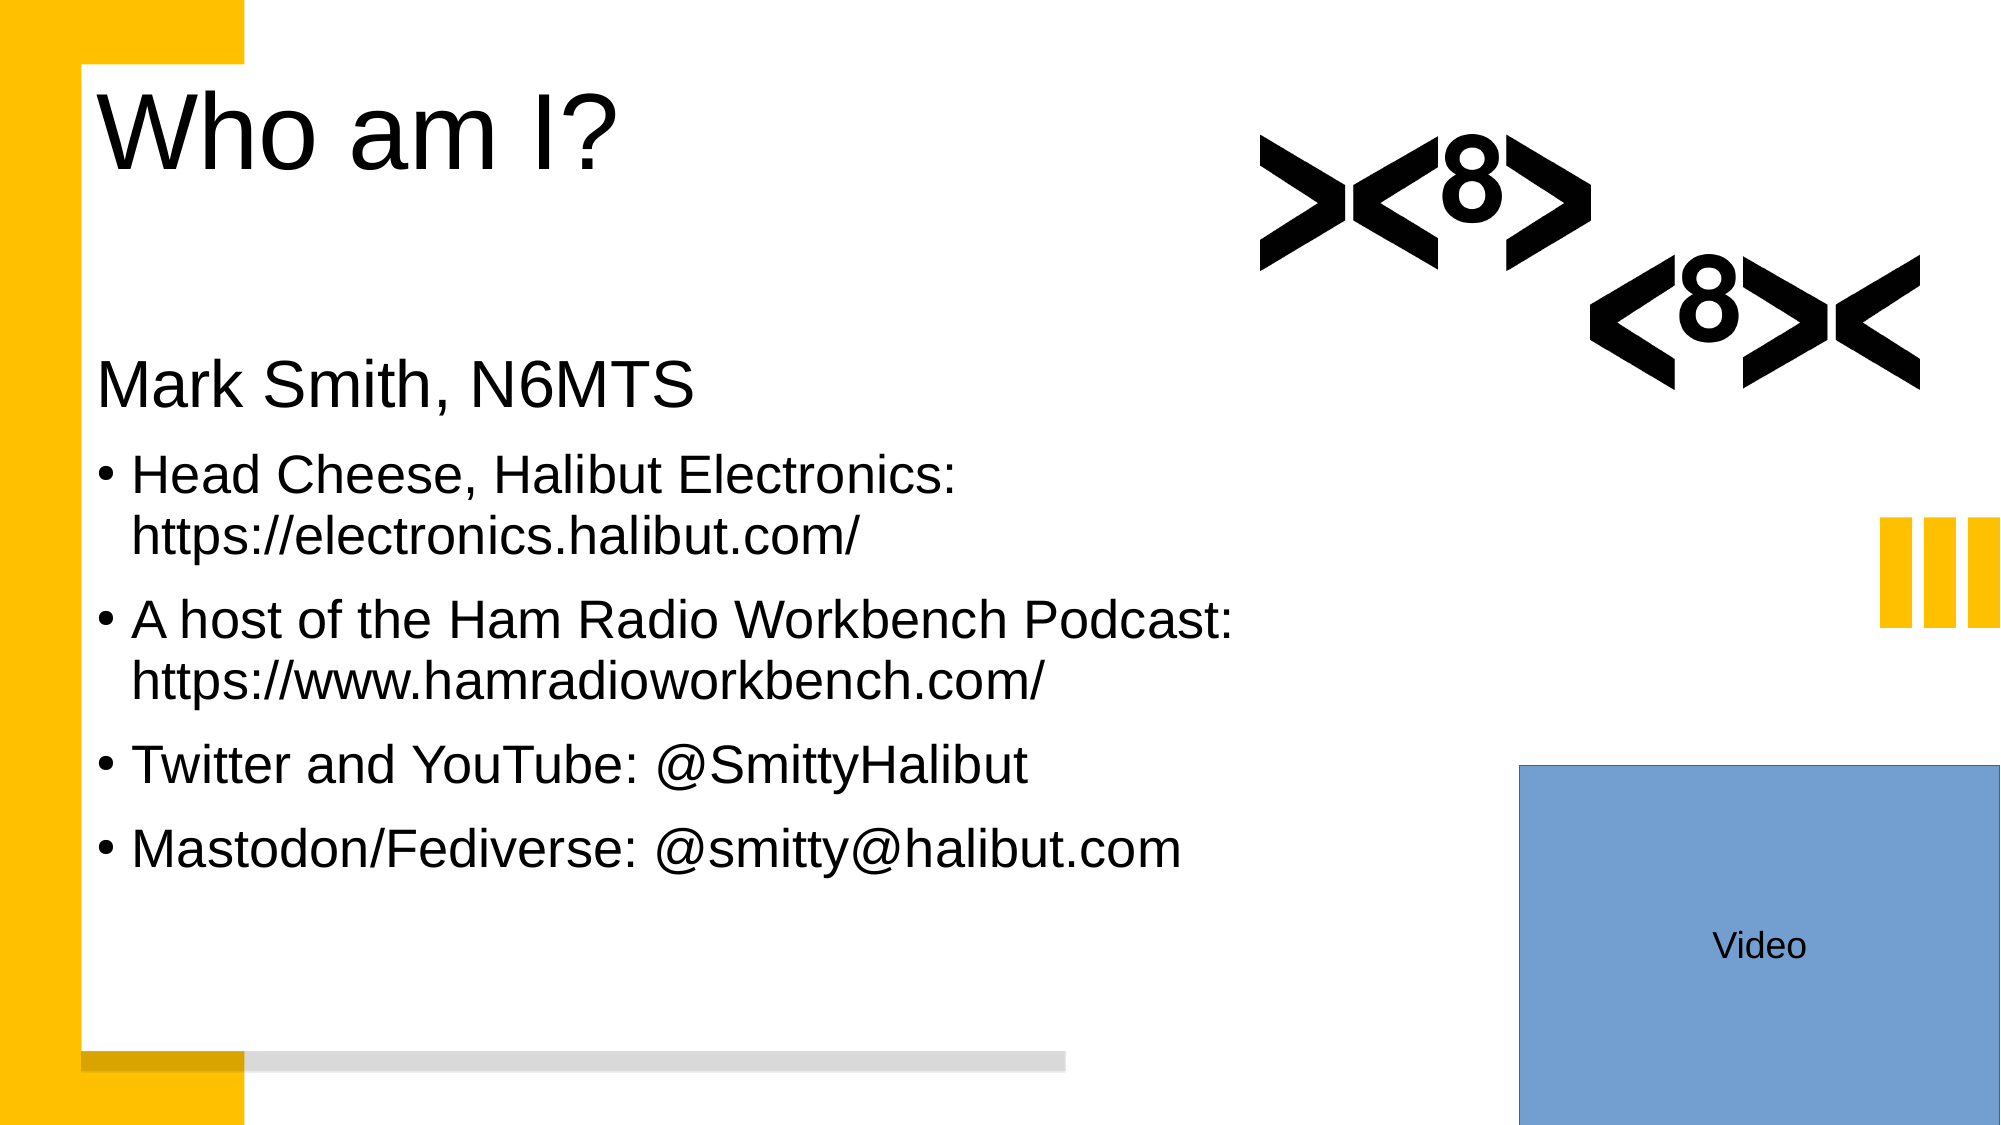

Video
Who am I?
Mark Smith, N6MTS
Head Cheese, Halibut Electronics: https://electronics.halibut.com/
A host of the Ham Radio Workbench Podcast:
https://www.hamradioworkbench.com/
Twitter and YouTube: @SmittyHalibut
Mastodon/Fediverse: @smitty@halibut.com